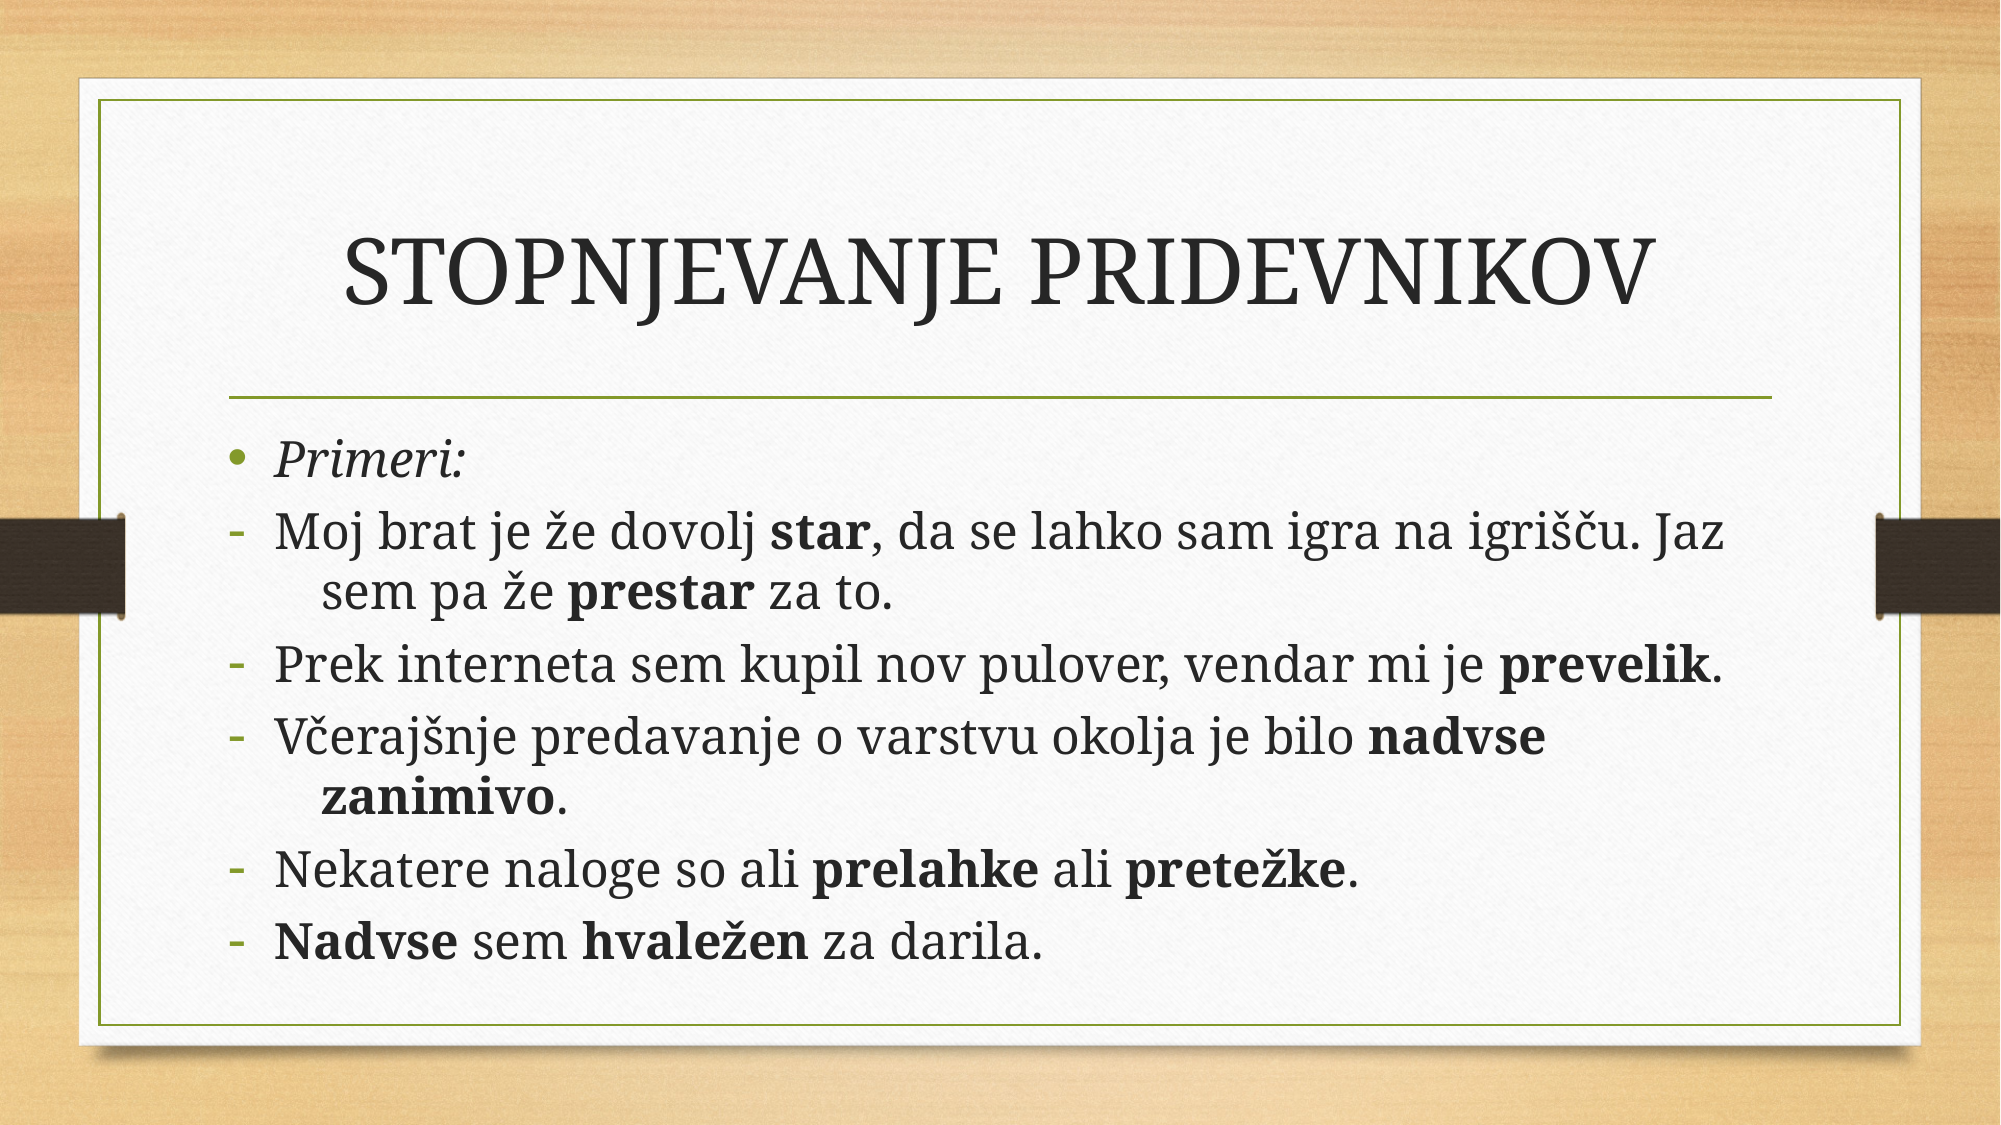

# STOPNJEVANJE PRIDEVNIKOV
Primeri:
Moj brat je že dovolj star, da se lahko sam igra na igrišču. Jaz sem pa že prestar za to.
Prek interneta sem kupil nov pulover, vendar mi je prevelik.
Včerajšnje predavanje o varstvu okolja je bilo nadvse zanimivo.
Nekatere naloge so ali prelahke ali pretežke.
Nadvse sem hvaležen za darila.